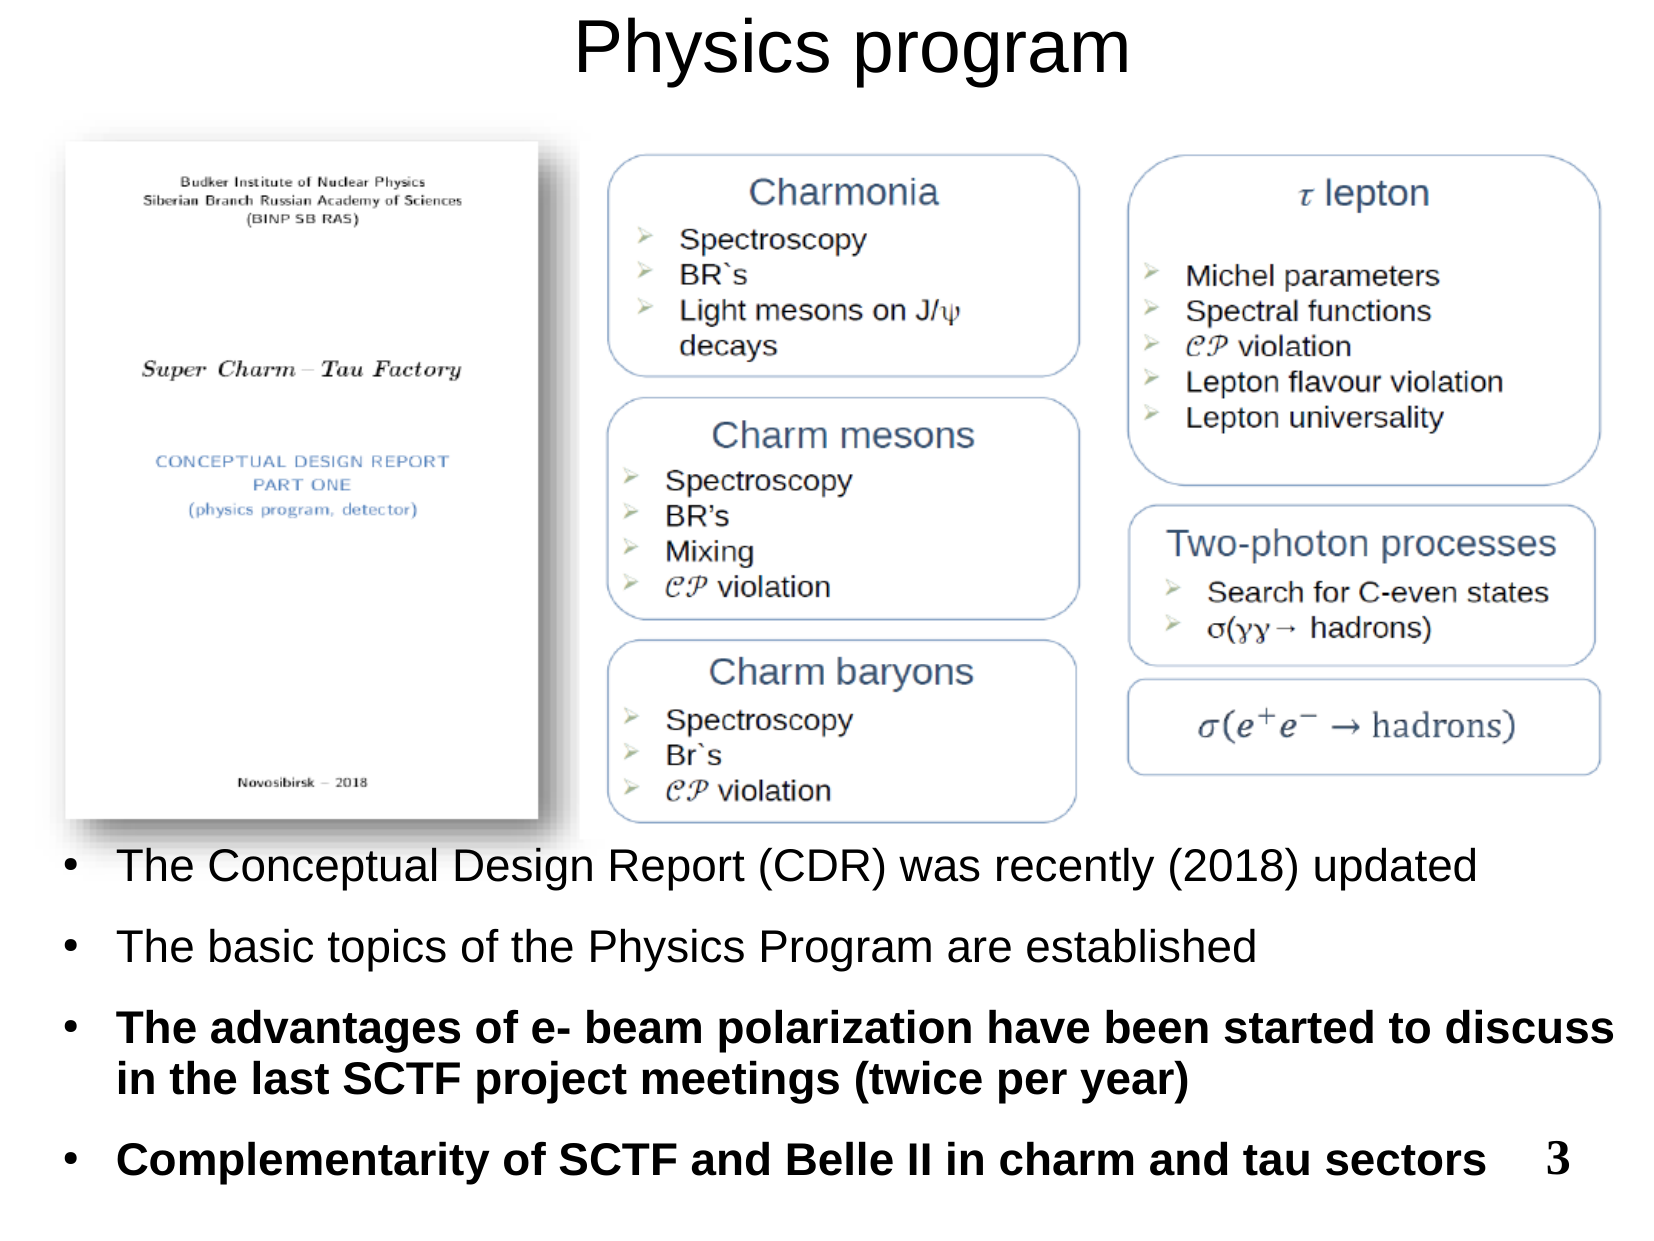

# Physics program
The Conceptual Design Report (CDR) was recently (2018) updated
The basic topics of the Physics Program are established
The advantages of e- beam polarization have been started to discuss in the last SCTF project meetings (twice per year)
Complementarity of SCTF and Belle II in charm and tau sectors
3